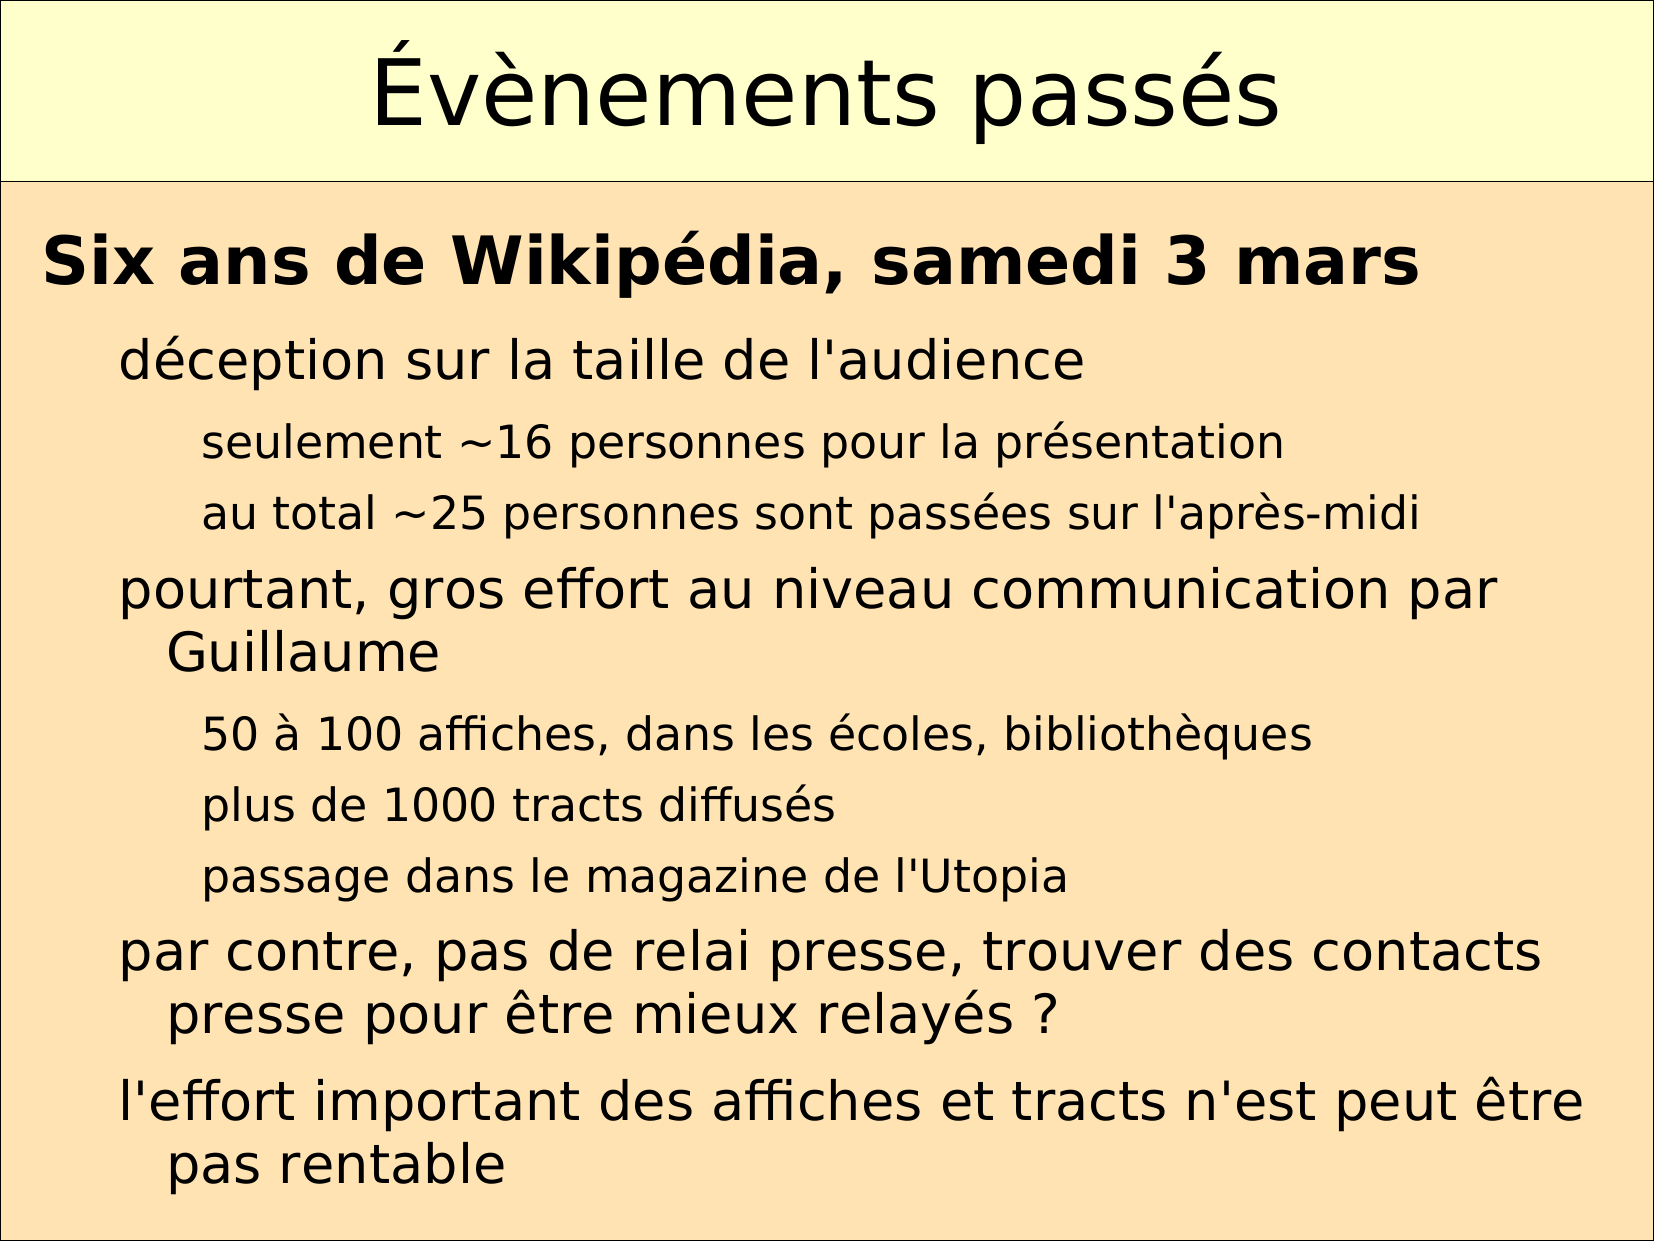

# Évènements passés
Six ans de Wikipédia, samedi 3 mars
déception sur la taille de l'audience
seulement ~16 personnes pour la présentation
au total ~25 personnes sont passées sur l'après-midi
pourtant, gros effort au niveau communication par Guillaume
50 à 100 affiches, dans les écoles, bibliothèques
plus de 1000 tracts diffusés
passage dans le magazine de l'Utopia
par contre, pas de relai presse, trouver des contacts presse pour être mieux relayés ?
l'effort important des affiches et tracts n'est peut être pas rentable